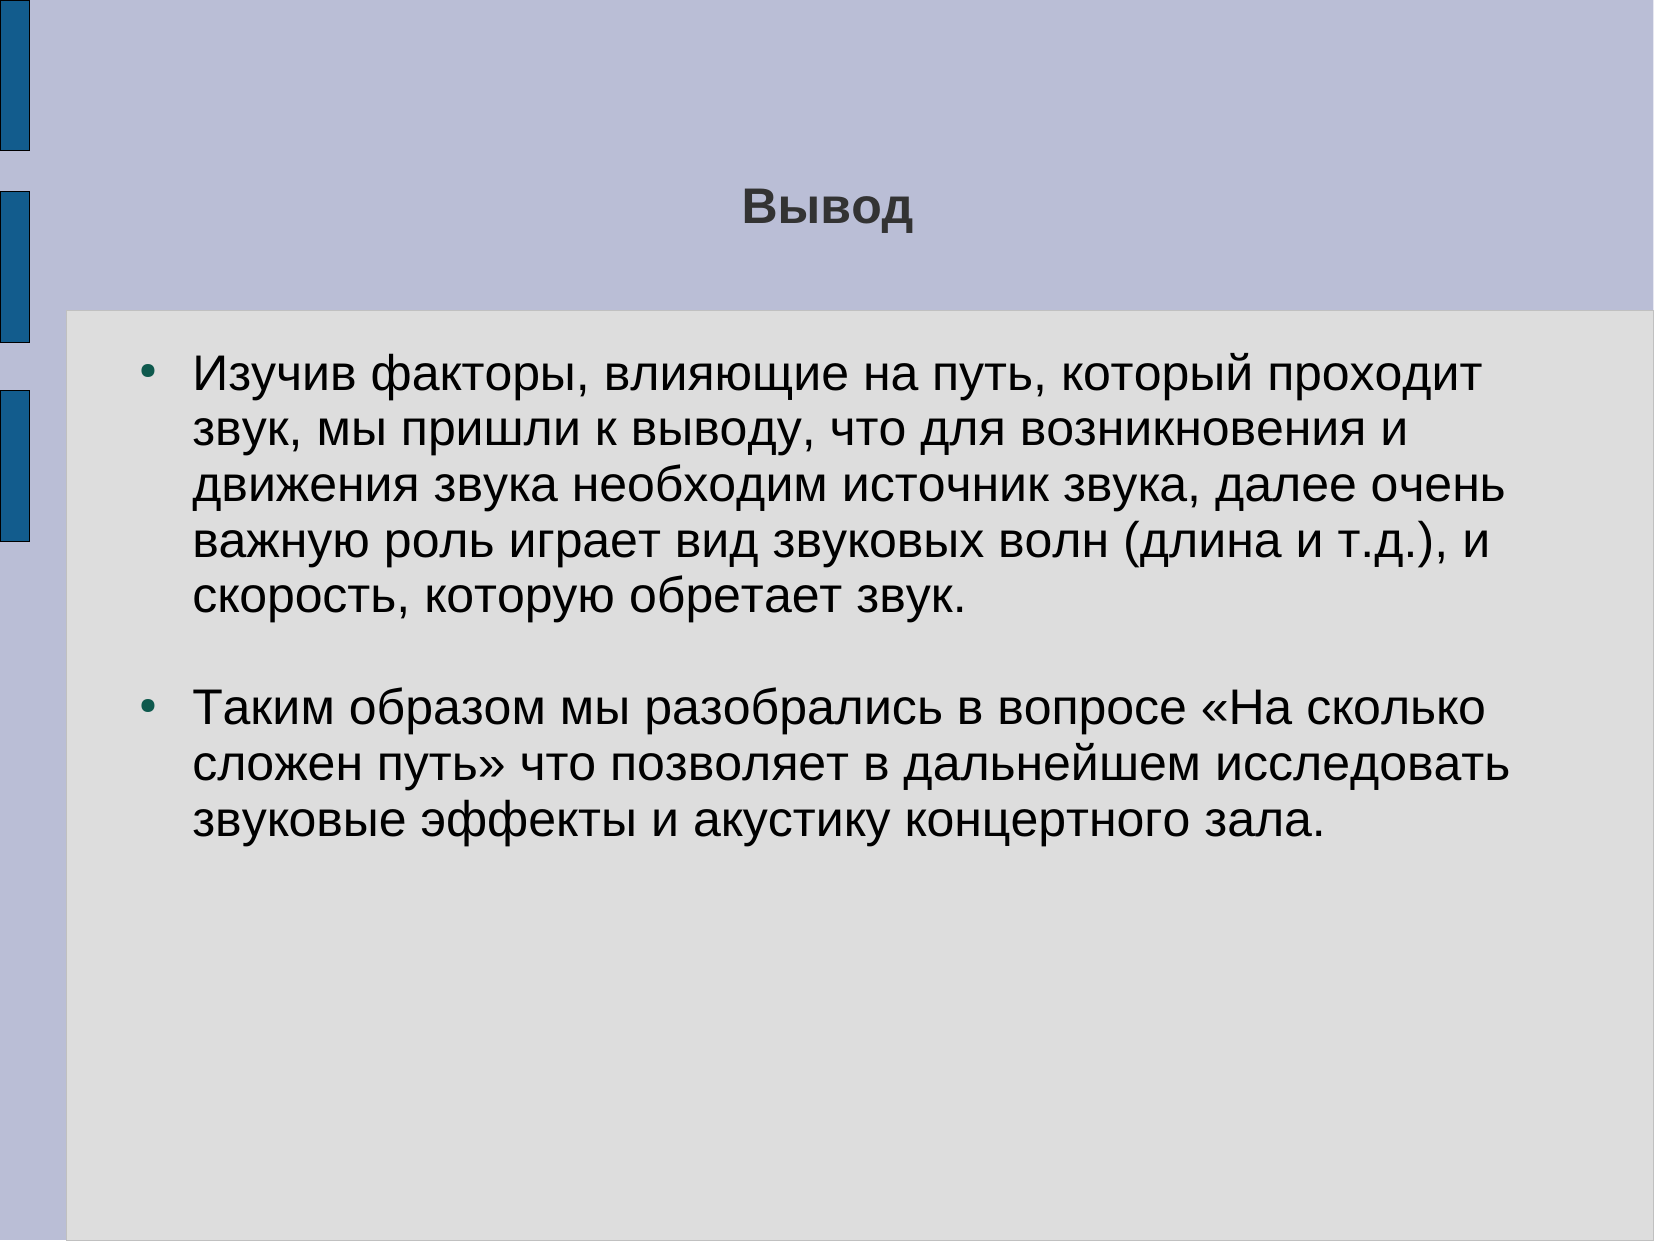

# Вывод
Изучив факторы, влияющие на путь, который проходит звук, мы пришли к выводу, что для возникновения и движения звука необходим источник звука, далее очень важную роль играет вид звуковых волн (длина и т.д.), и скорость, которую обретает звук.
Таким образом мы разобрались в вопросе «На сколько сложен путь» что позволяет в дальнейшем исследовать звуковые эффекты и акустику концертного зала.